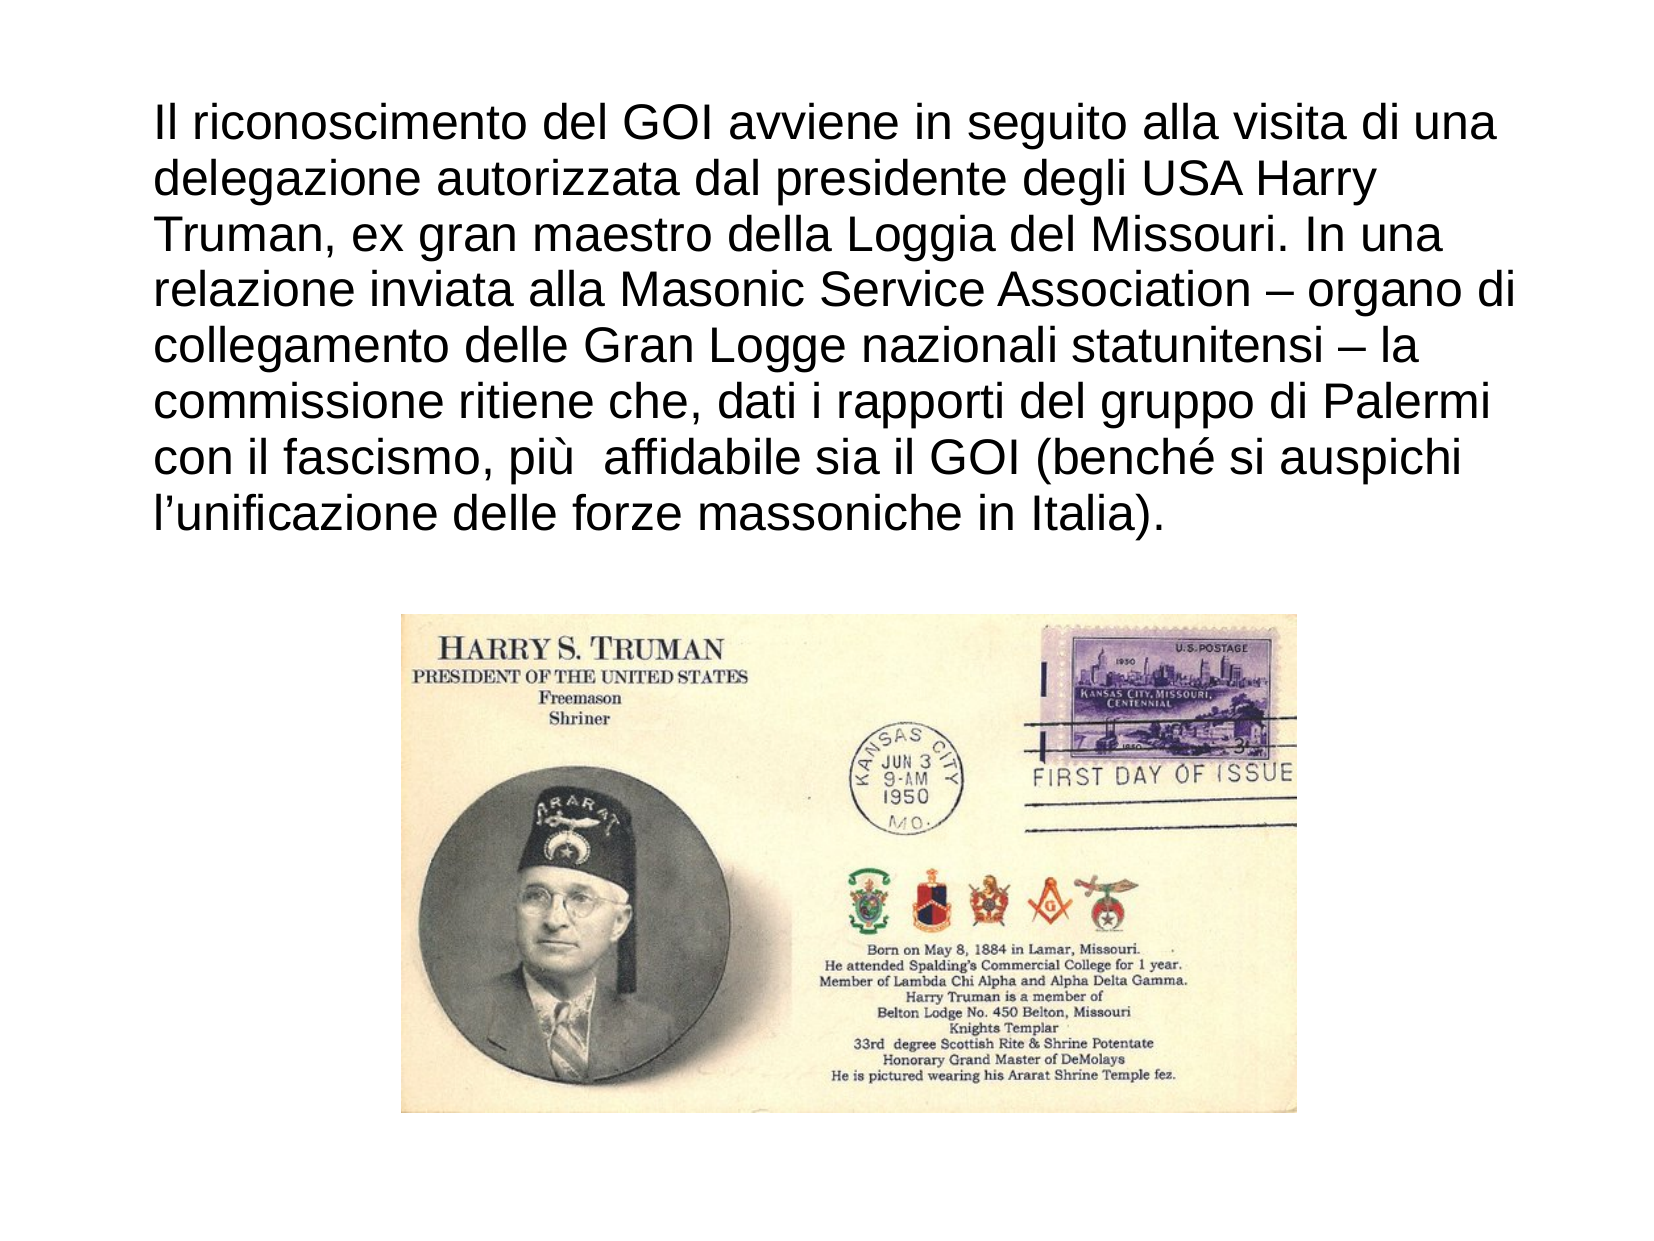

# Il riconoscimento del GOI avviene in seguito alla visita di una delegazione autorizzata dal presidente degli USA Harry Truman, ex gran maestro della Loggia del Missouri. In una relazione inviata alla Masonic Service Association – organo di collegamento delle Gran Logge nazionali statunitensi – la commissione ritiene che, dati i rapporti del gruppo di Palermi con il fascismo, più affidabile sia il GOI (benché si auspichi l’unificazione delle forze massoniche in Italia).